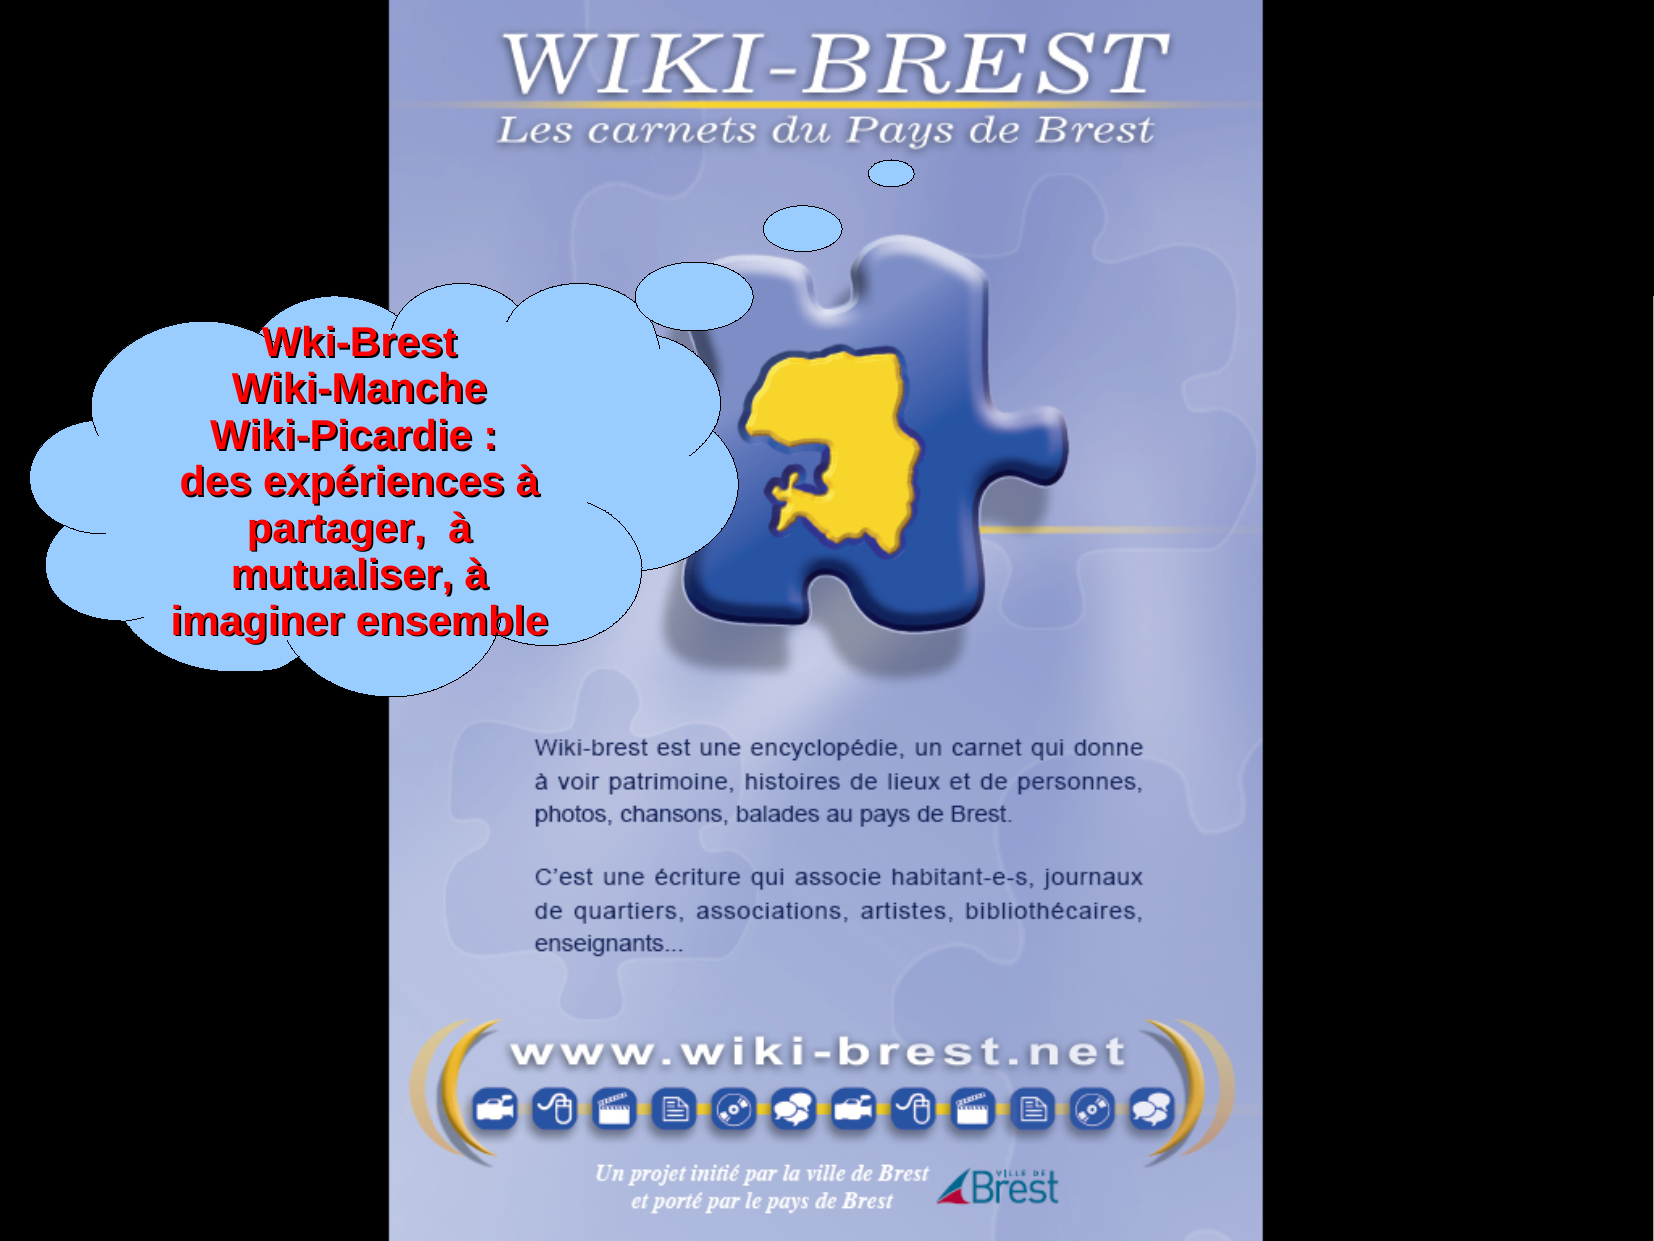

WIKI-BREST
LES CARNETS DU PAYS DE BREST
Wki-Brest
Wiki-Manche
Wiki-Picardie :
des expériences à partager, à mutualiser, à imaginer ensemble